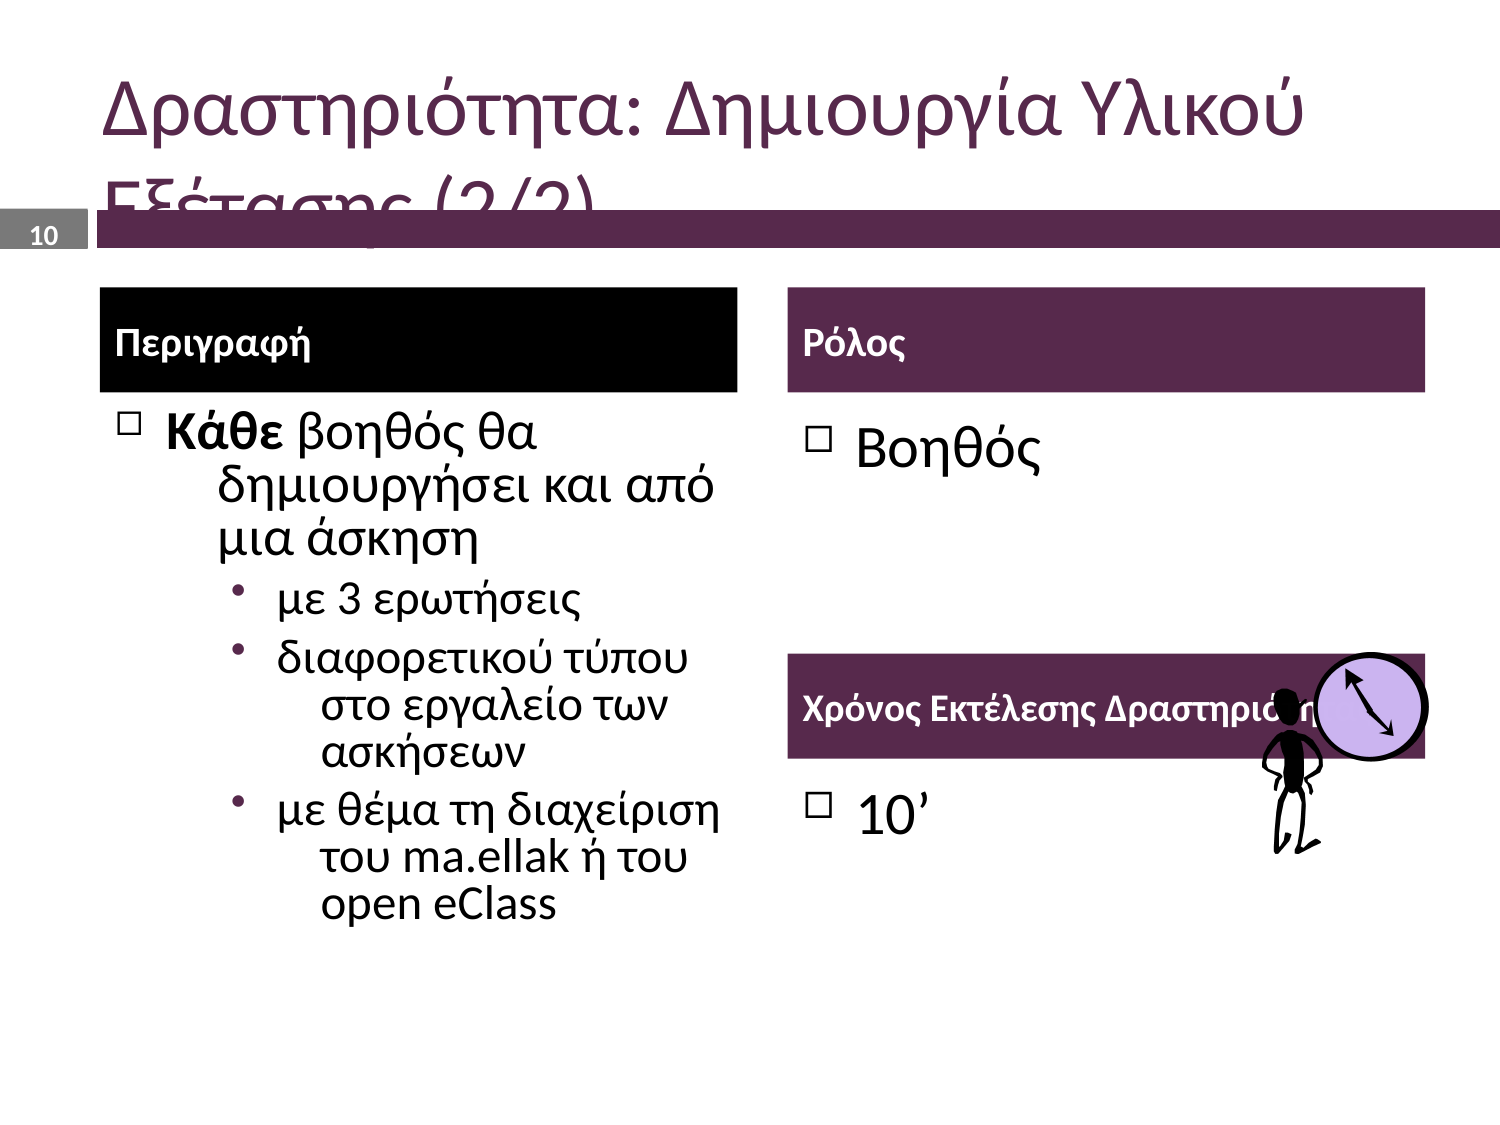

# Δραστηριότητα: Δημιουργία Υλικού Εξέτασης (2/2)
Περιγραφή
Ρόλος
Κάθε βοηθός θα δημιουργήσει και από μια άσκηση
με 3 ερωτήσεις
διαφορετικού τύπου στο εργαλείο των ασκήσεων
με θέμα τη διαχείριση του ma.ellak ή του open eClass
Βοηθός
Χρόνος Εκτέλεσης Δραστηριότητας
10’